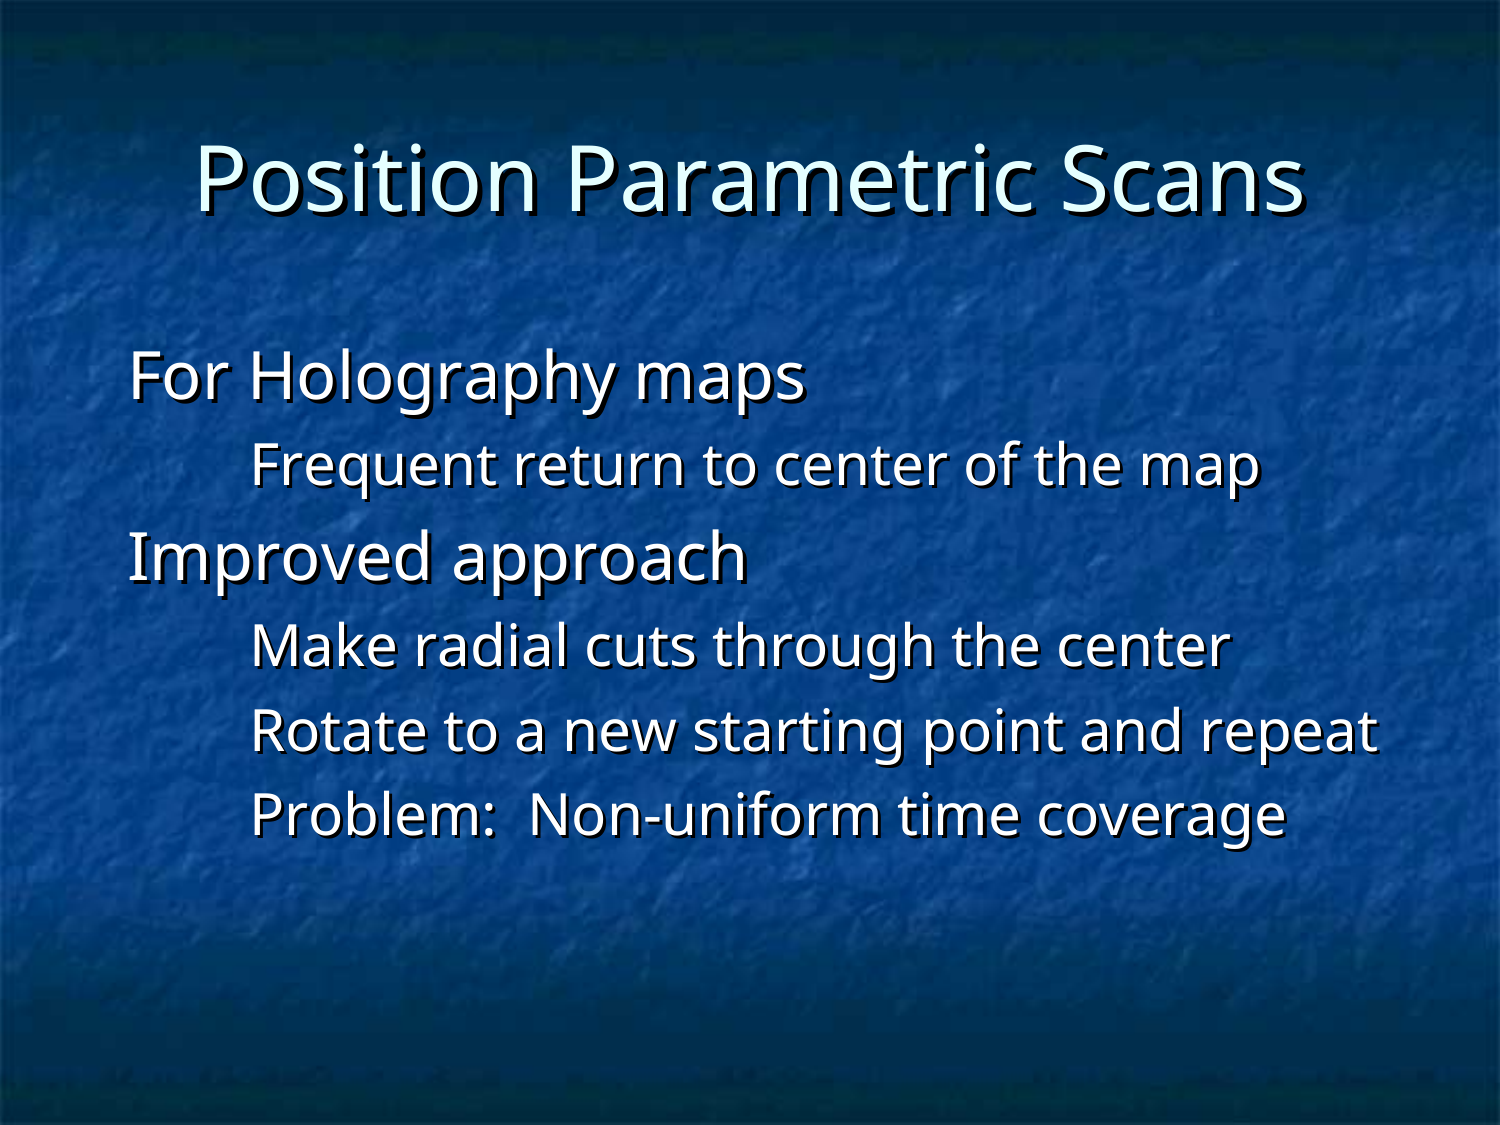

# Position Parametric Scans
For Holography maps
Frequent return to center of the map
Improved approach
Make radial cuts through the center
Rotate to a new starting point and repeat
Problem: Non-uniform time coverage